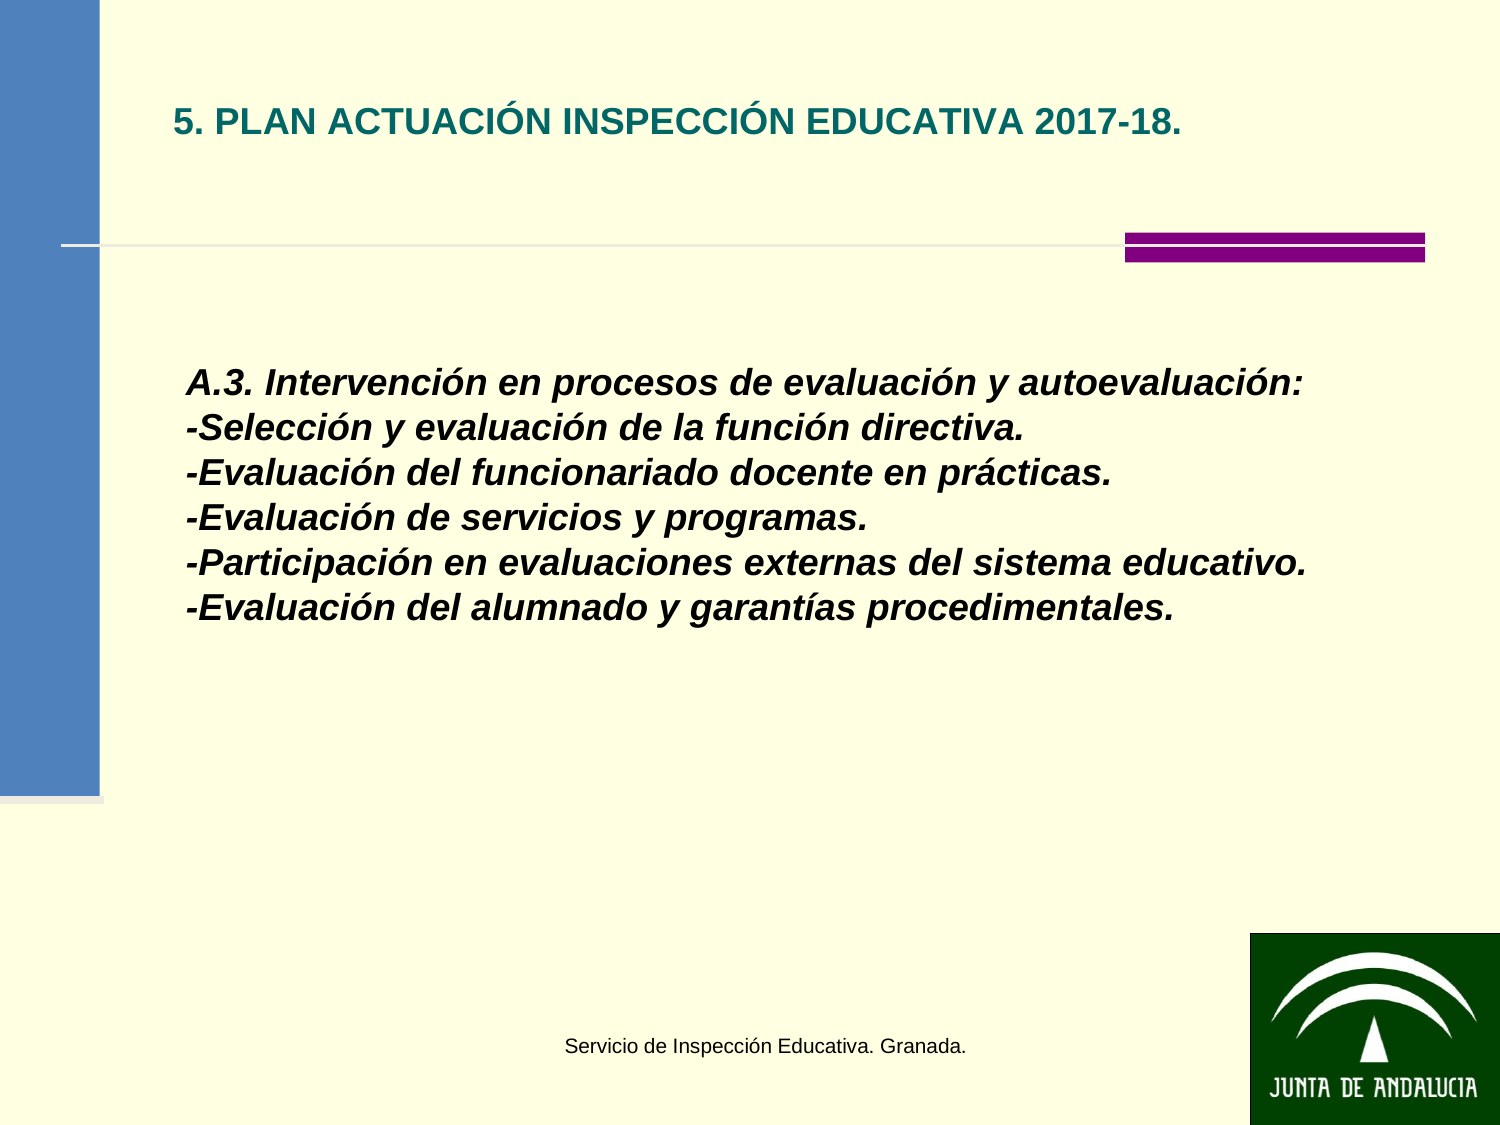

5. PLAN ACTUACIÓN INSPECCIÓN EDUCATIVA 2017-18.
A.3. Intervención en procesos de evaluación y autoevaluación:
-Selección y evaluación de la función directiva.
-Evaluación del funcionariado docente en prácticas.
-Evaluación de servicios y programas.
-Participación en evaluaciones externas del sistema educativo.
-Evaluación del alumnado y garantías procedimentales.
Servicio de Inspección Educativa. Granada.